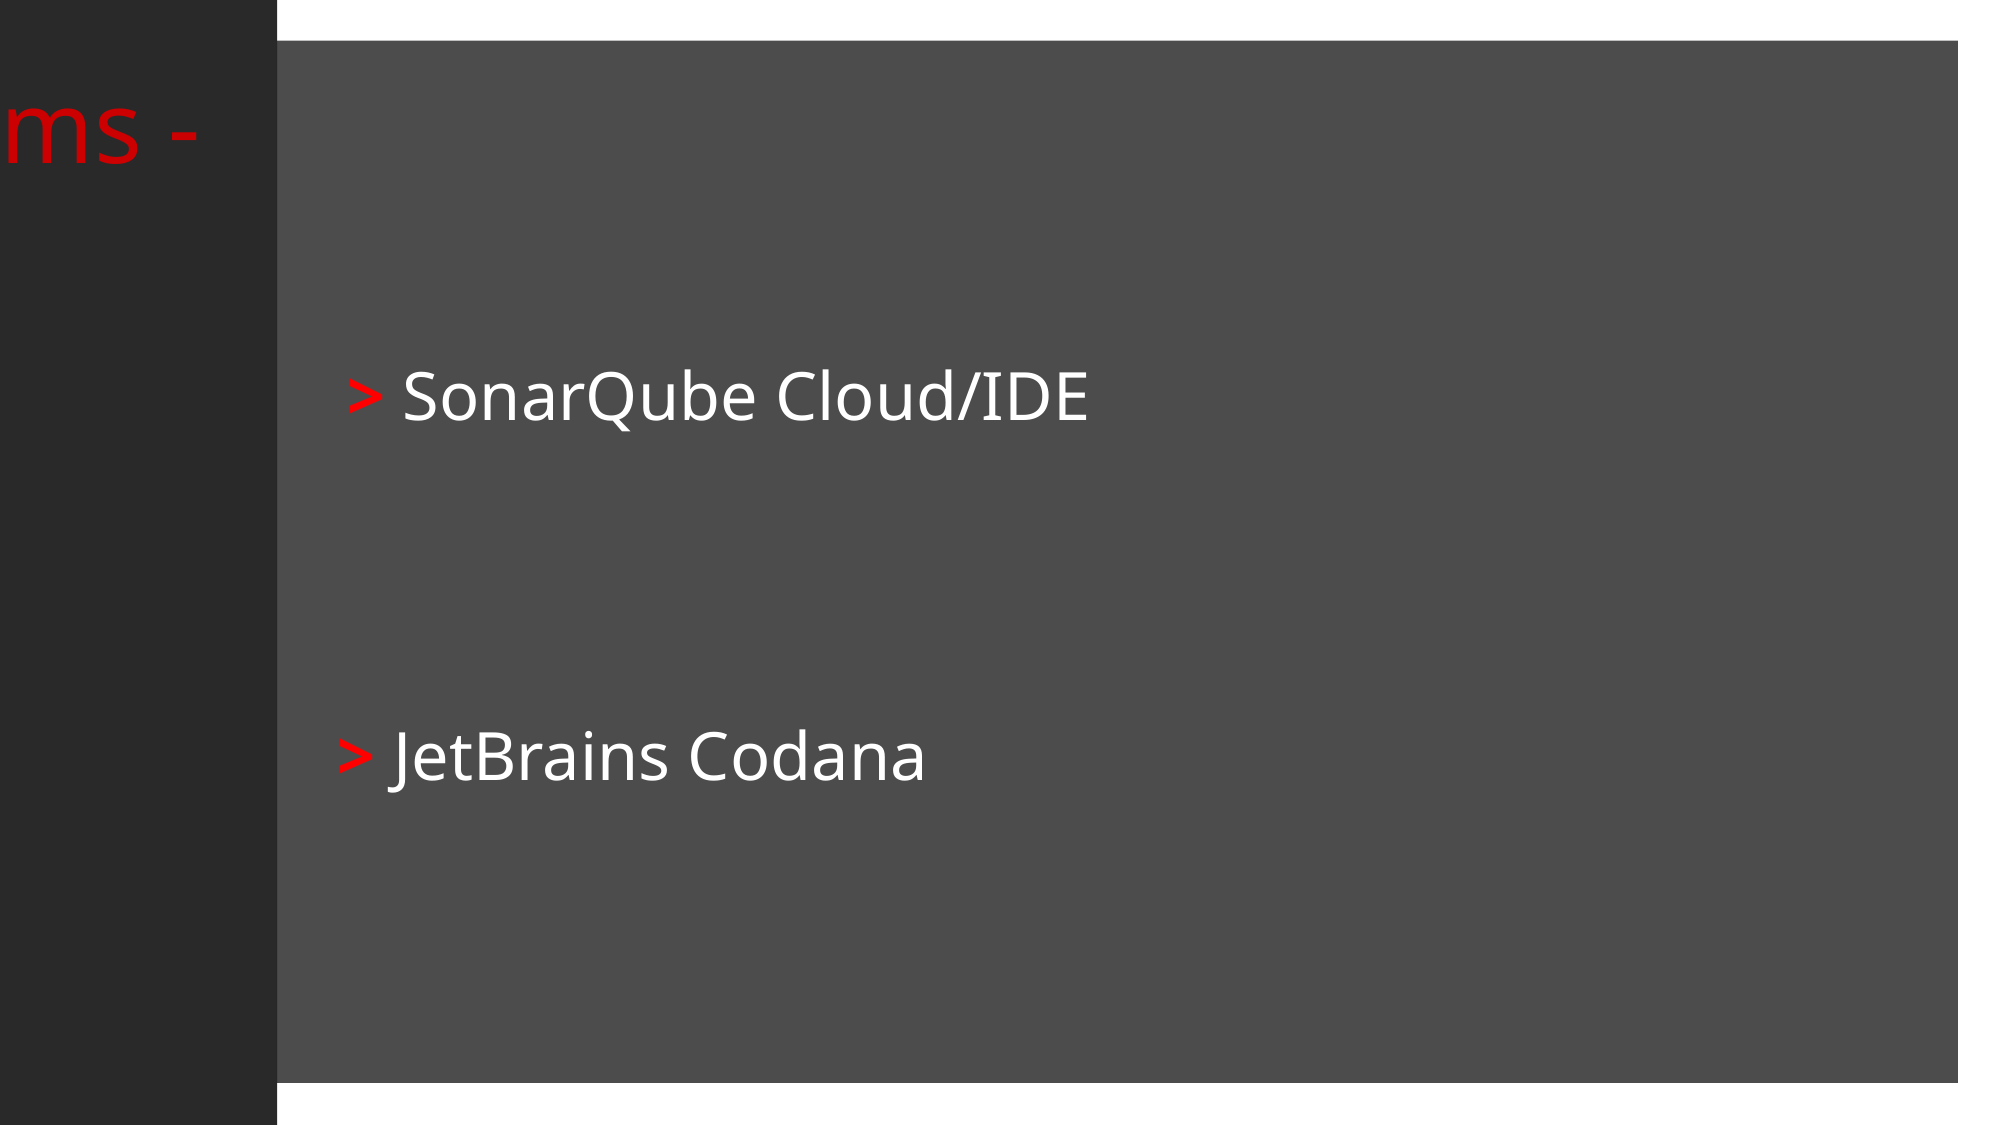

--- analysis platforms -
 > SonarQube Cloud/IDE
> JetBrains Codana